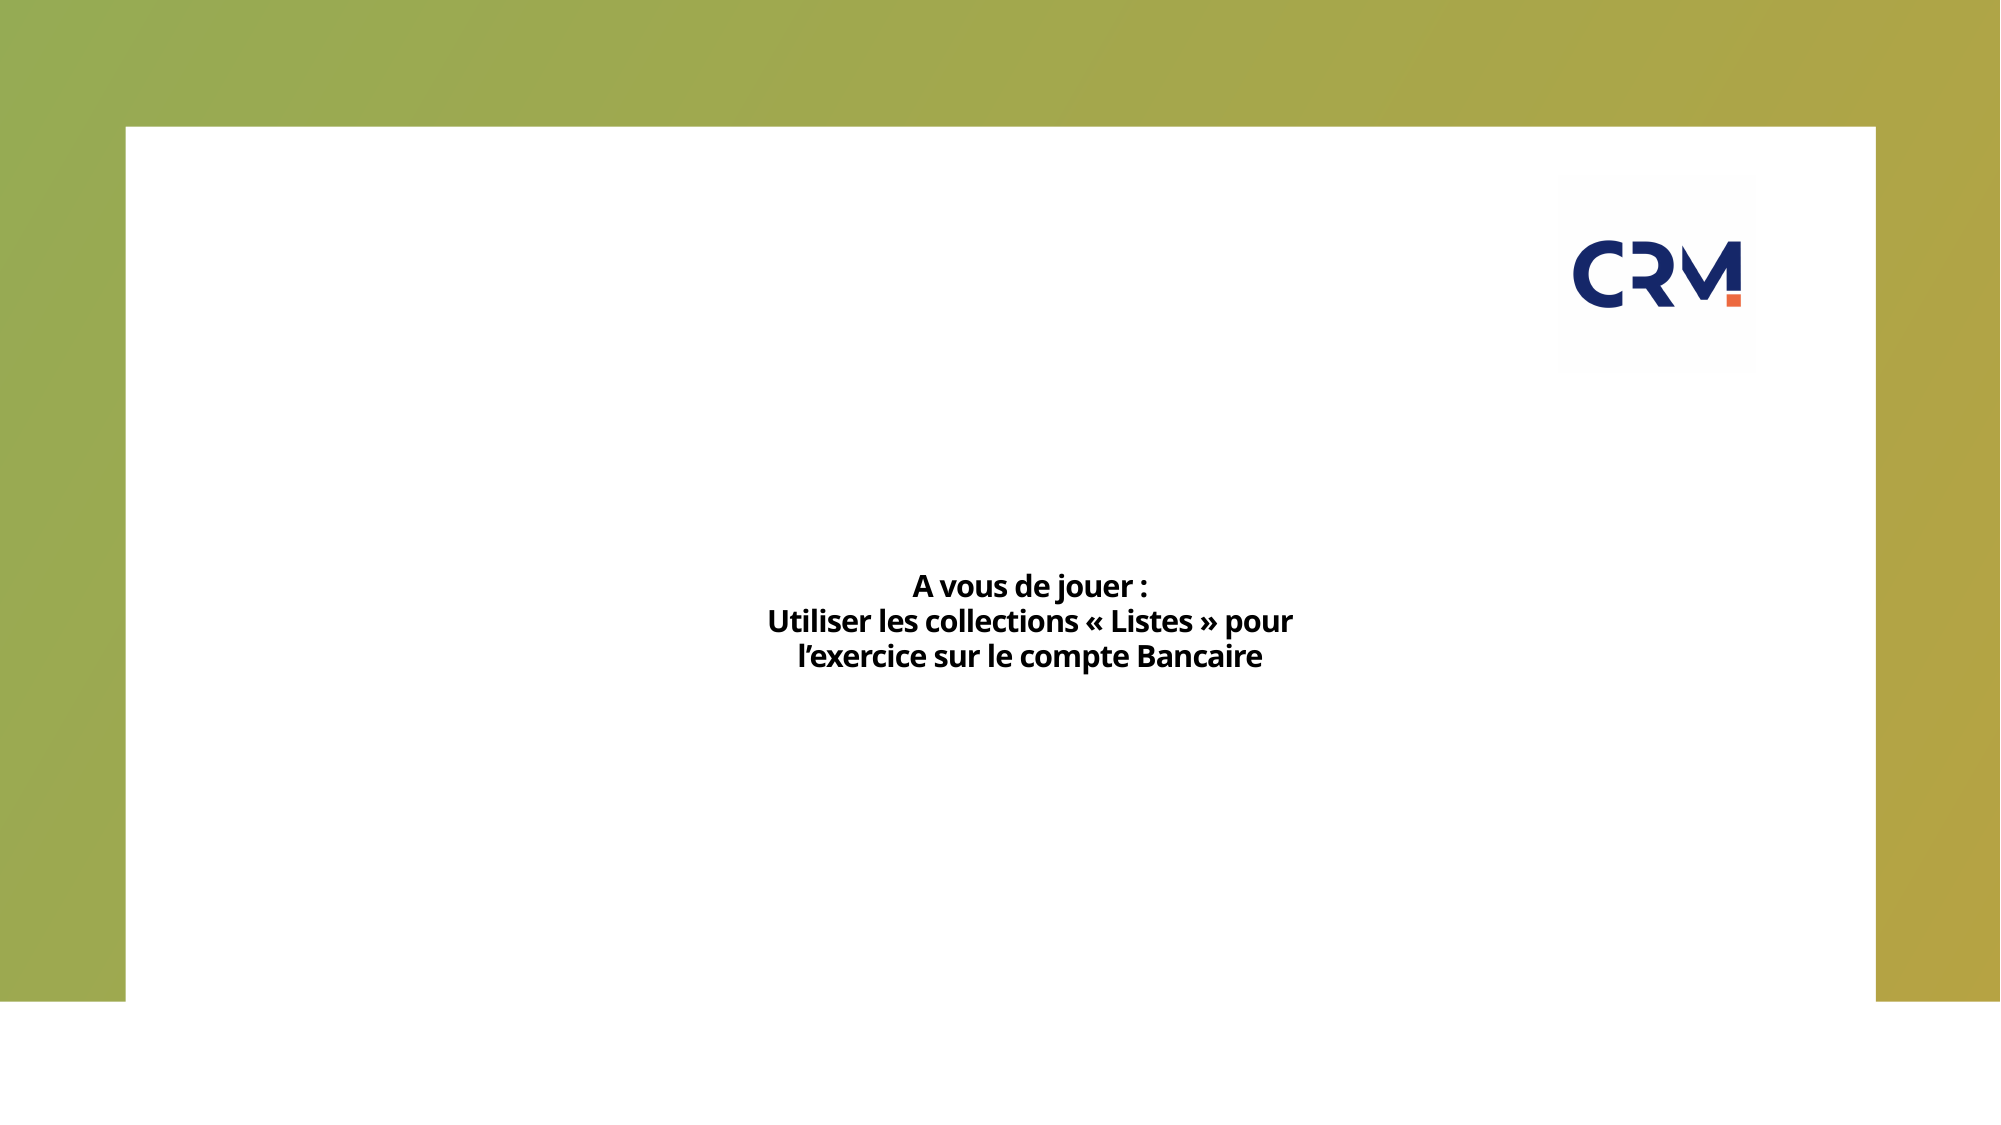

# A vous de jouer : Utiliser les collections « Listes » pour l’exercice sur le compte Bancaire